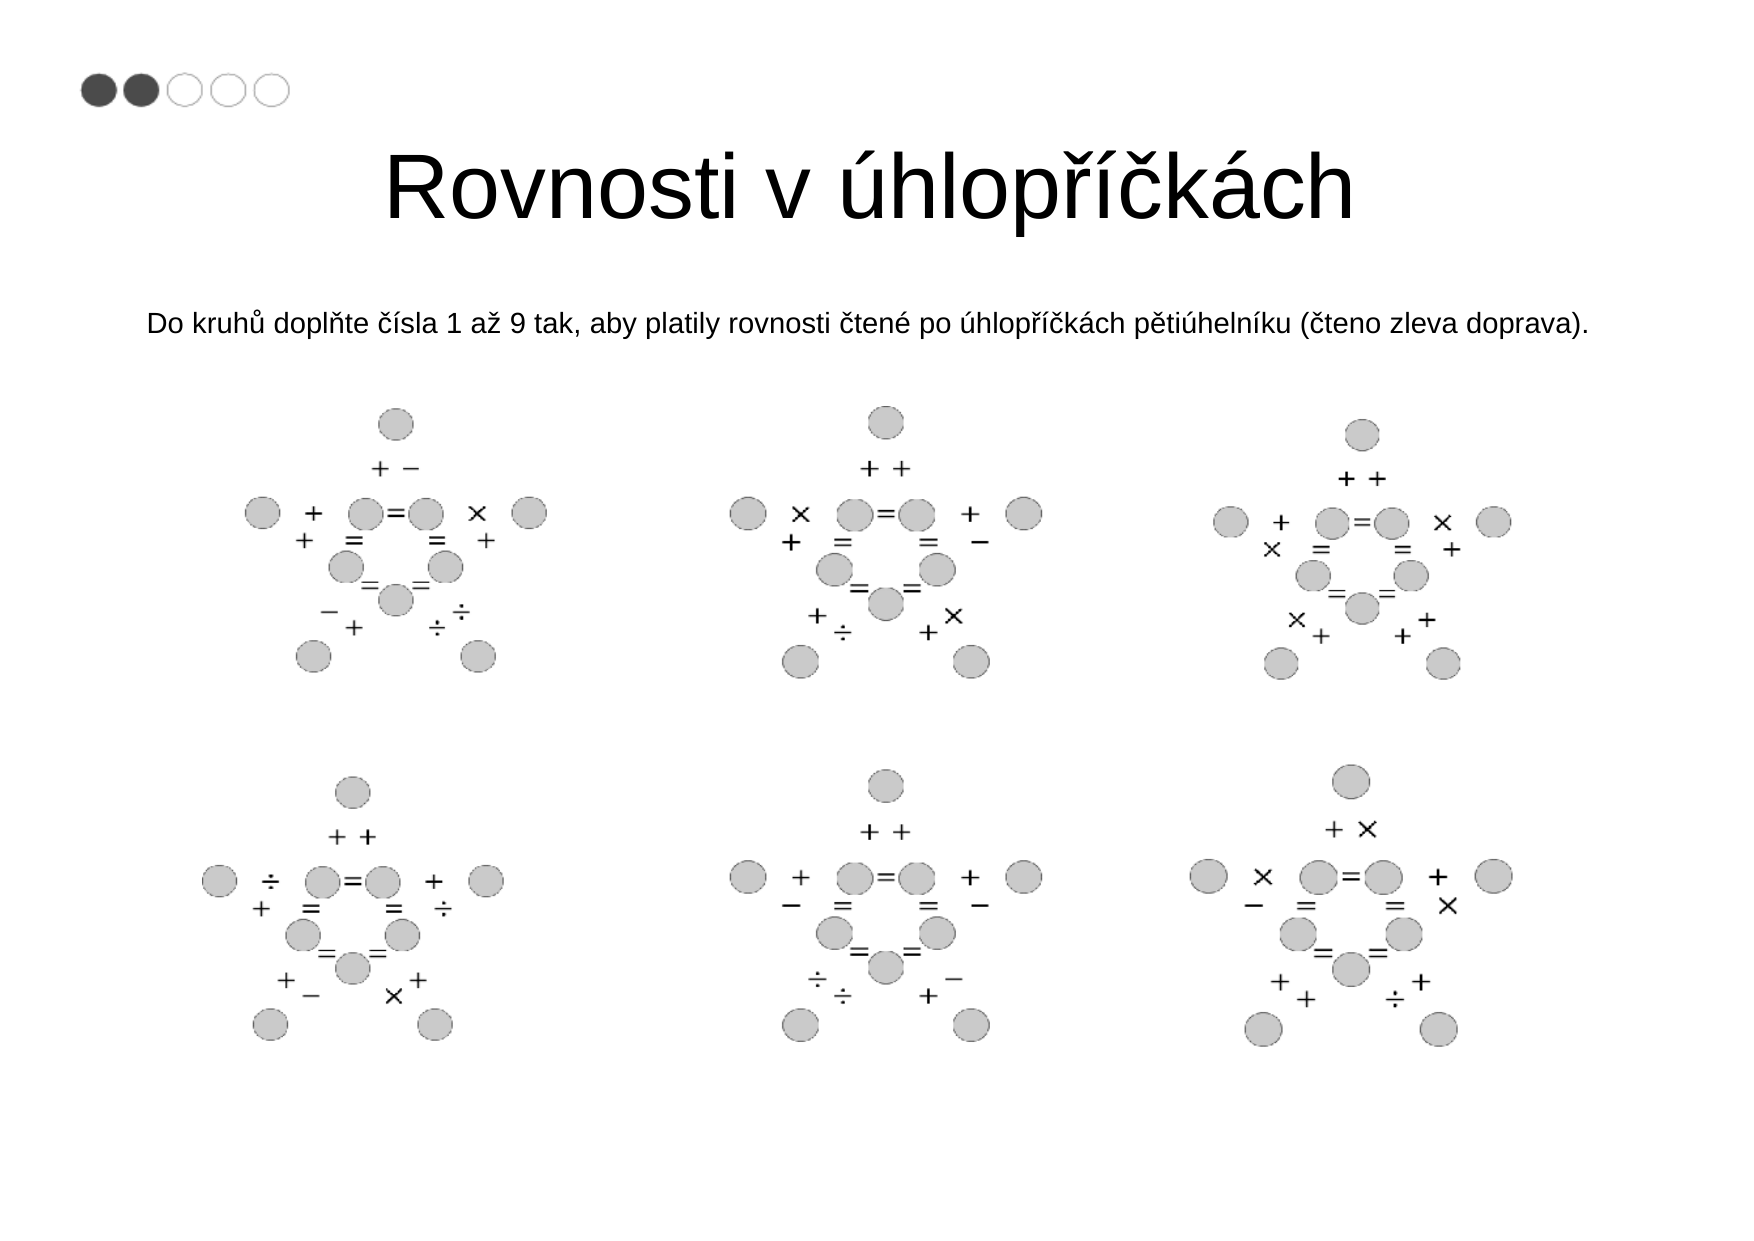

# Rovnosti v úhlopříčkách
Do kruhů doplňte čísla 1 až 9 tak, aby platily rovnosti čtené po úhlopříčkách pětiúhelníku (čteno zleva doprava).